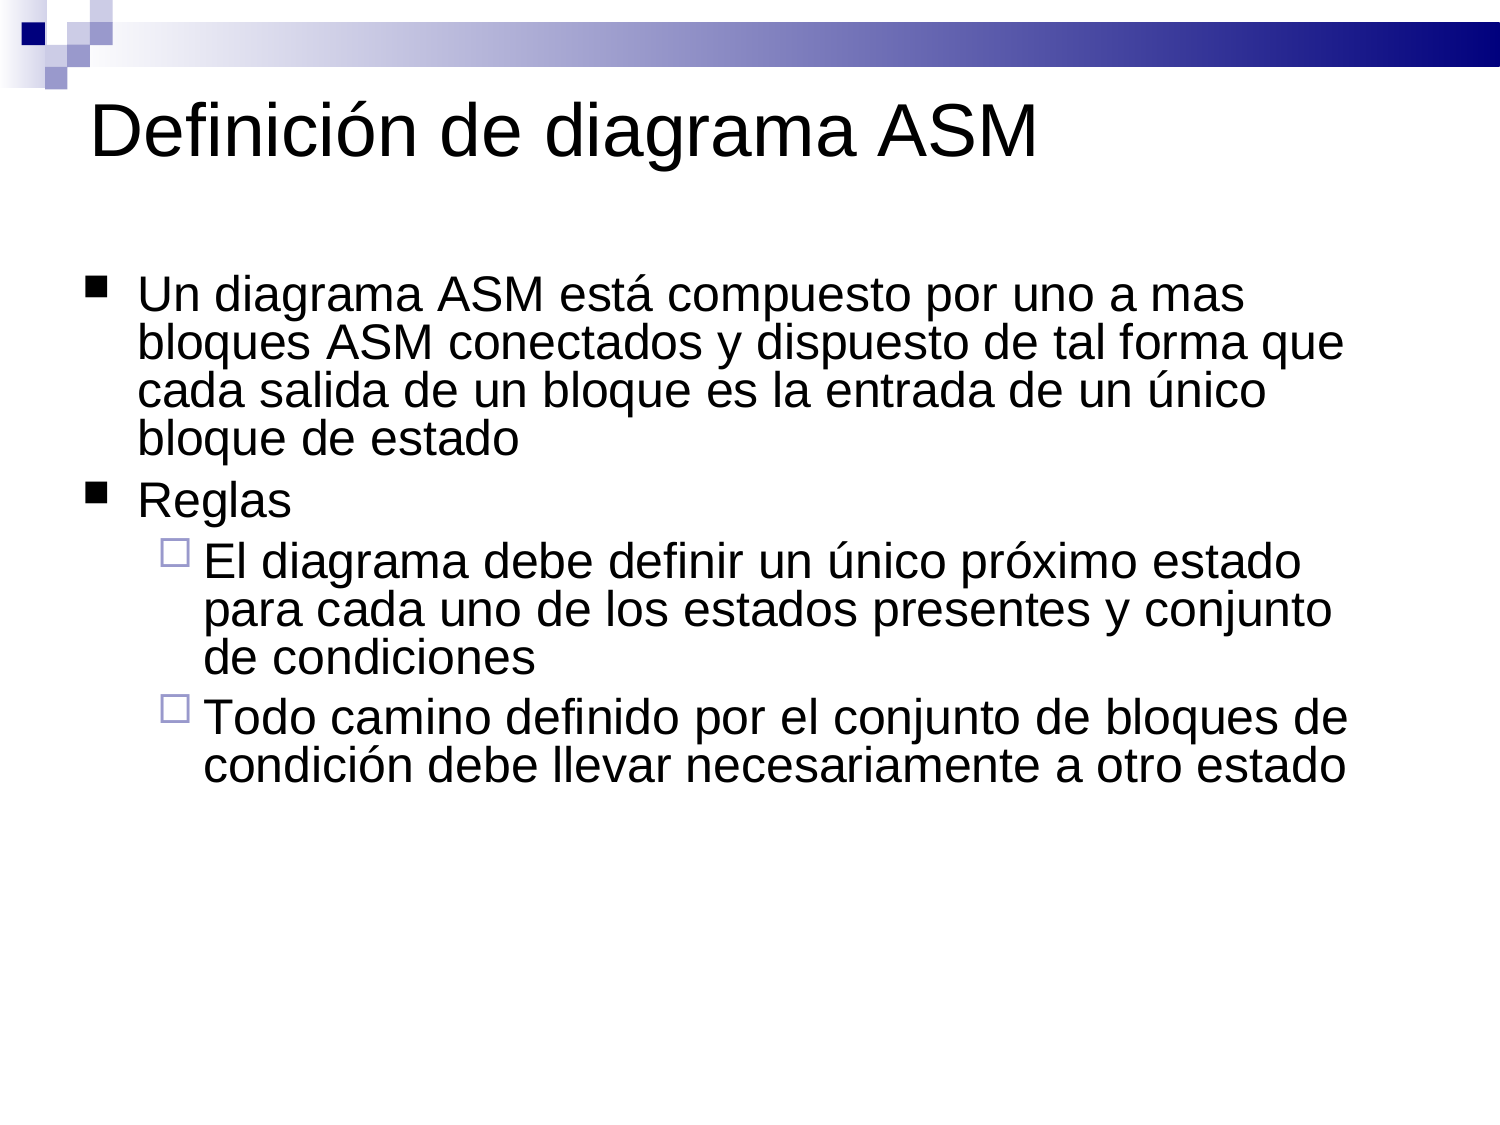

# Definición de diagrama ASM
Un diagrama ASM está compuesto por uno a mas bloques ASM conectados y dispuesto de tal forma que cada salida de un bloque es la entrada de un único bloque de estado
Reglas
El diagrama debe definir un único próximo estado para cada uno de los estados presentes y conjunto de condiciones
Todo camino definido por el conjunto de bloques de condición debe llevar necesariamente a otro estado